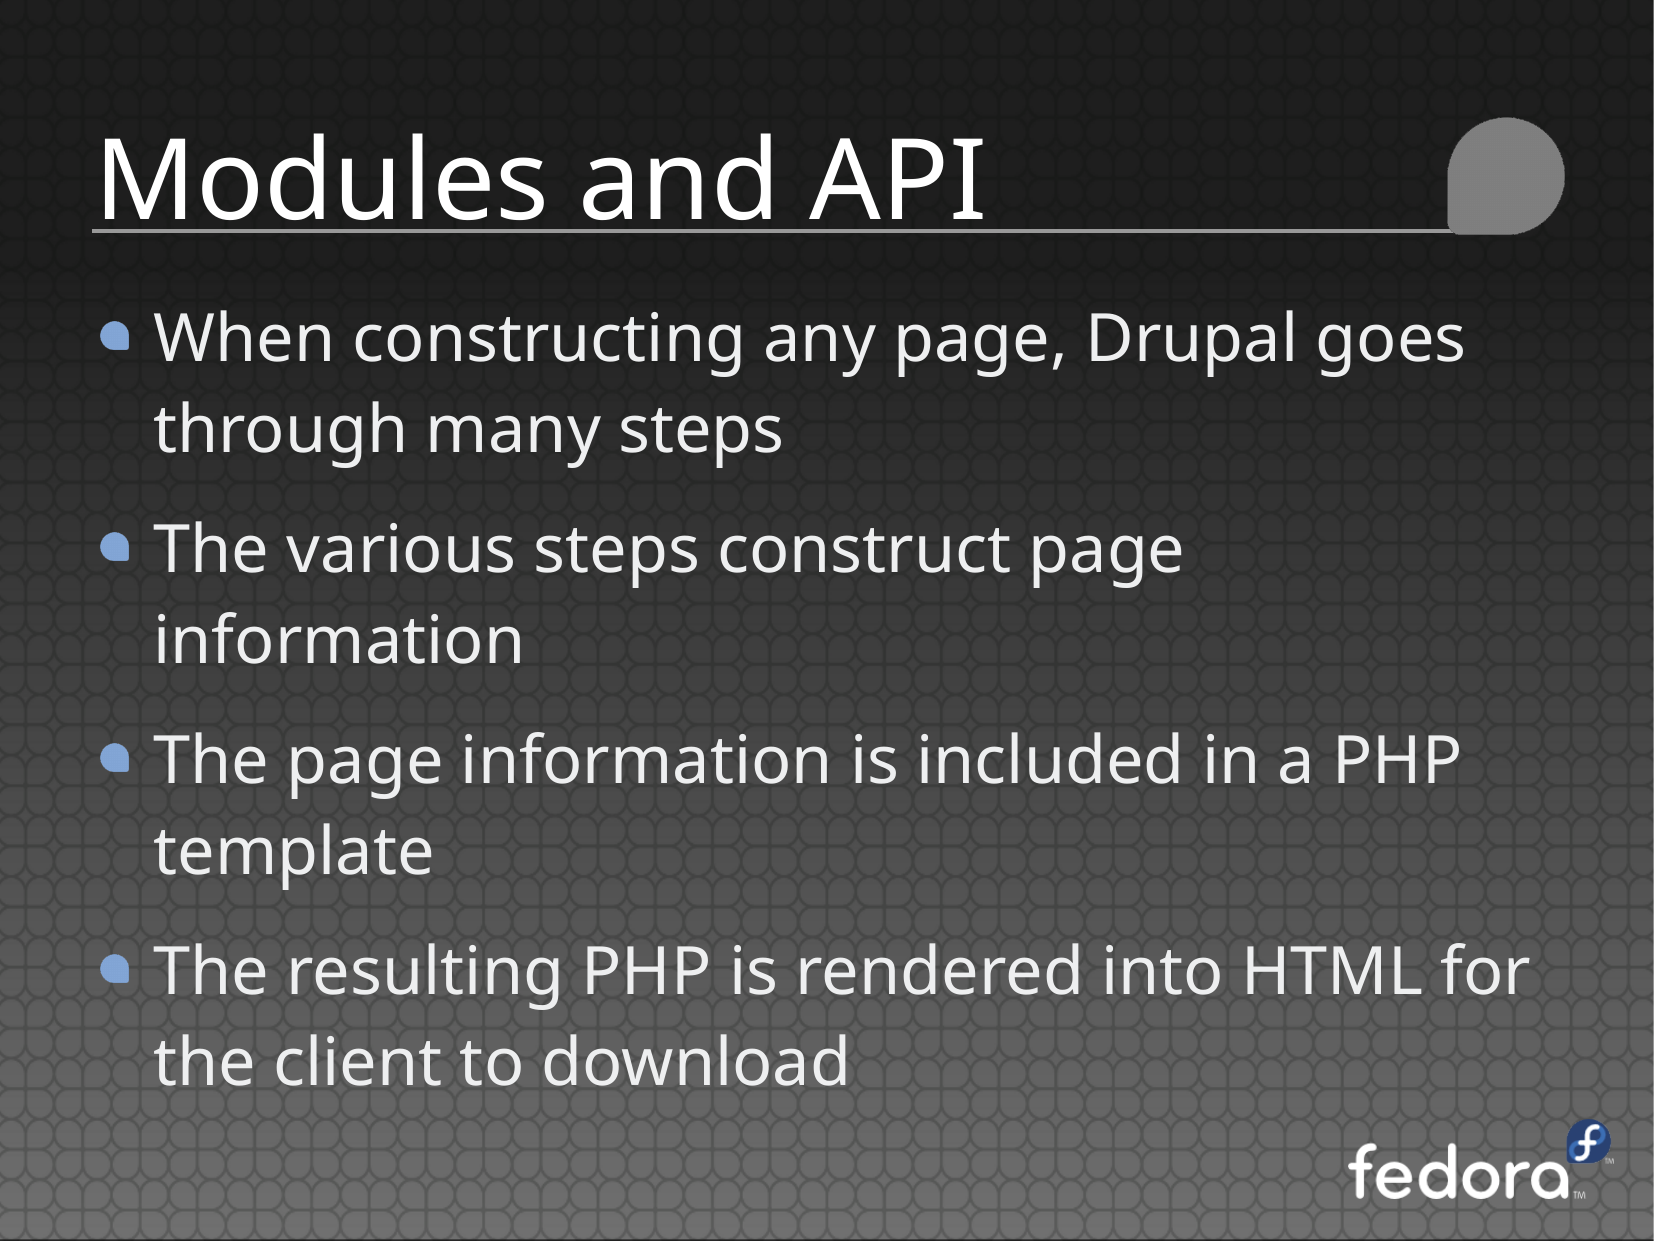

Modules and API
# When constructing any page, Drupal goes through many steps
The various steps construct page information
The page information is included in a PHP template
The resulting PHP is rendered into HTML for the client to download